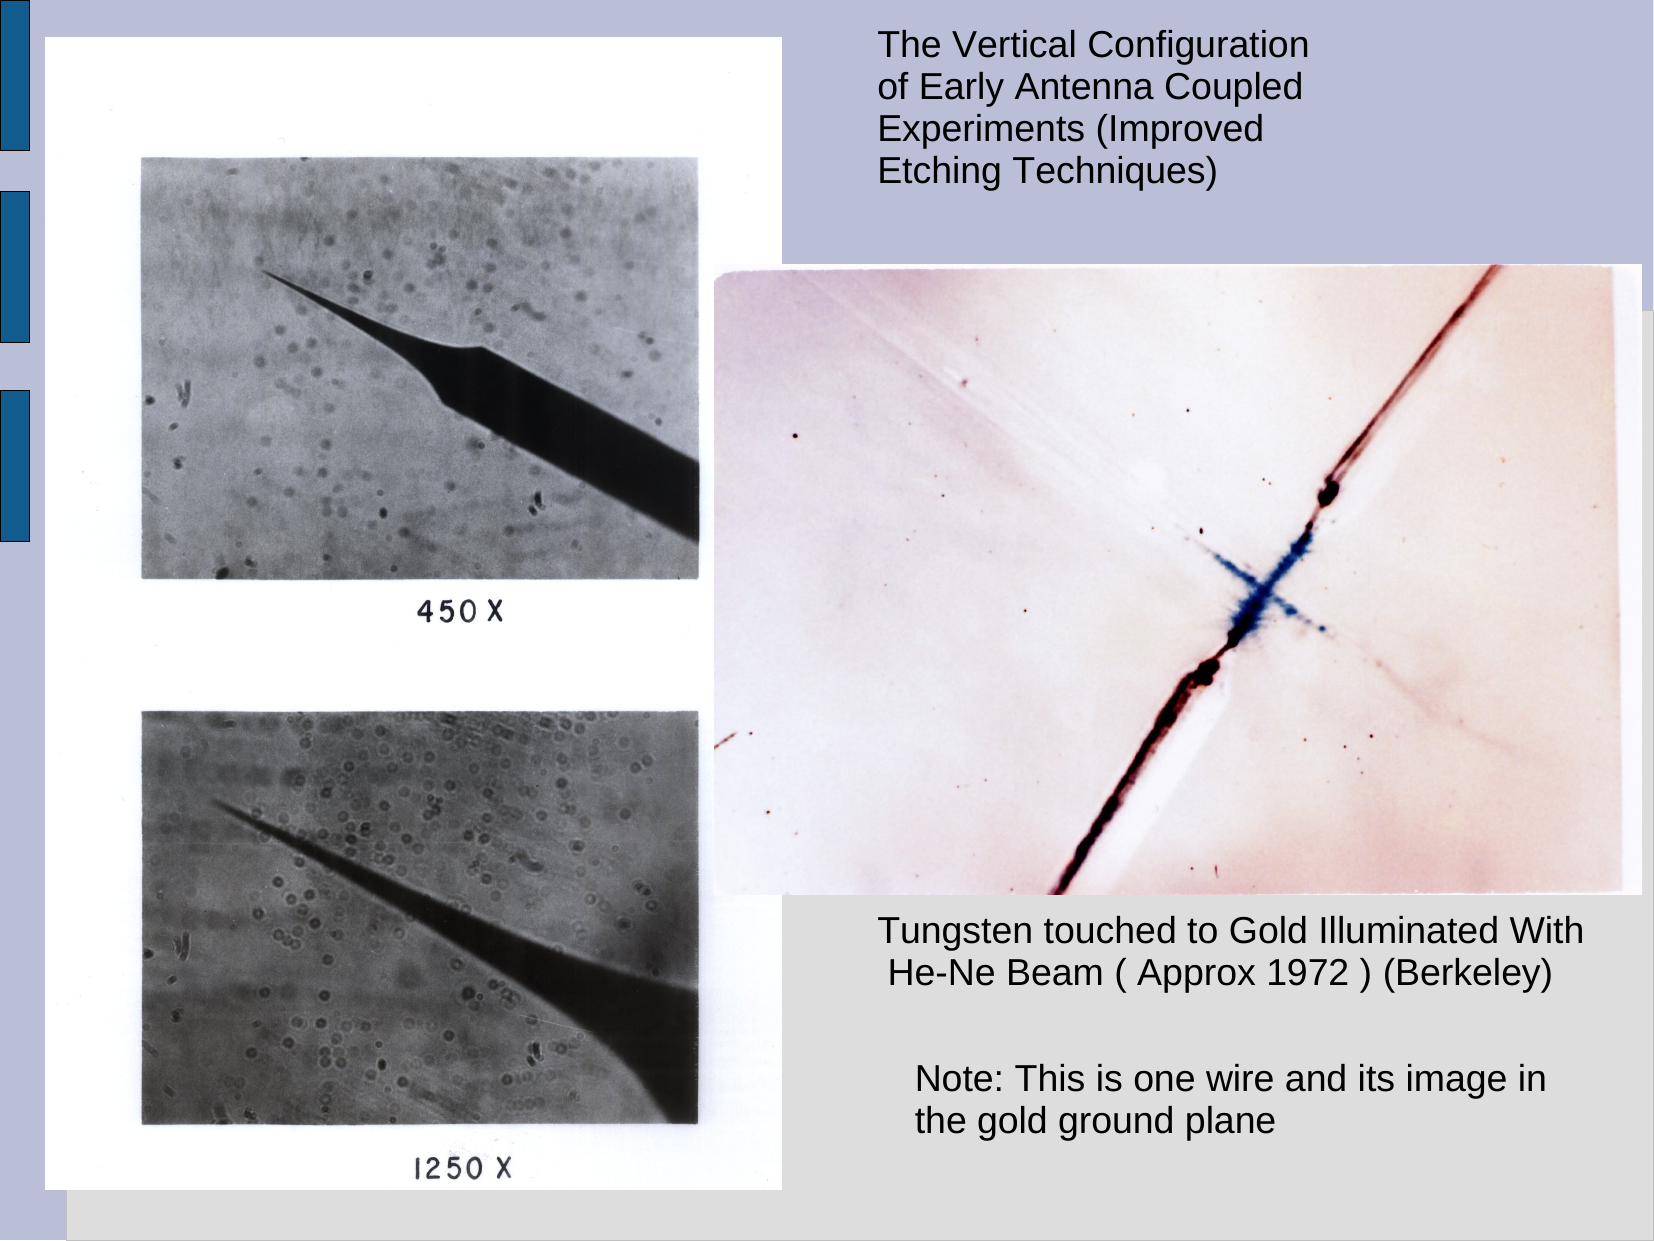

The Vertical Configuration
of Early Antenna Coupled
Experiments (Improved
Etching Techniques)
Tungsten touched to Gold Illuminated With
 He-Ne Beam ( Approx 1972 ) (Berkeley)
Note: This is one wire and its image in
the gold ground plane
Faris Gustafson Wiesner JQE QE9 ,737 (1973)